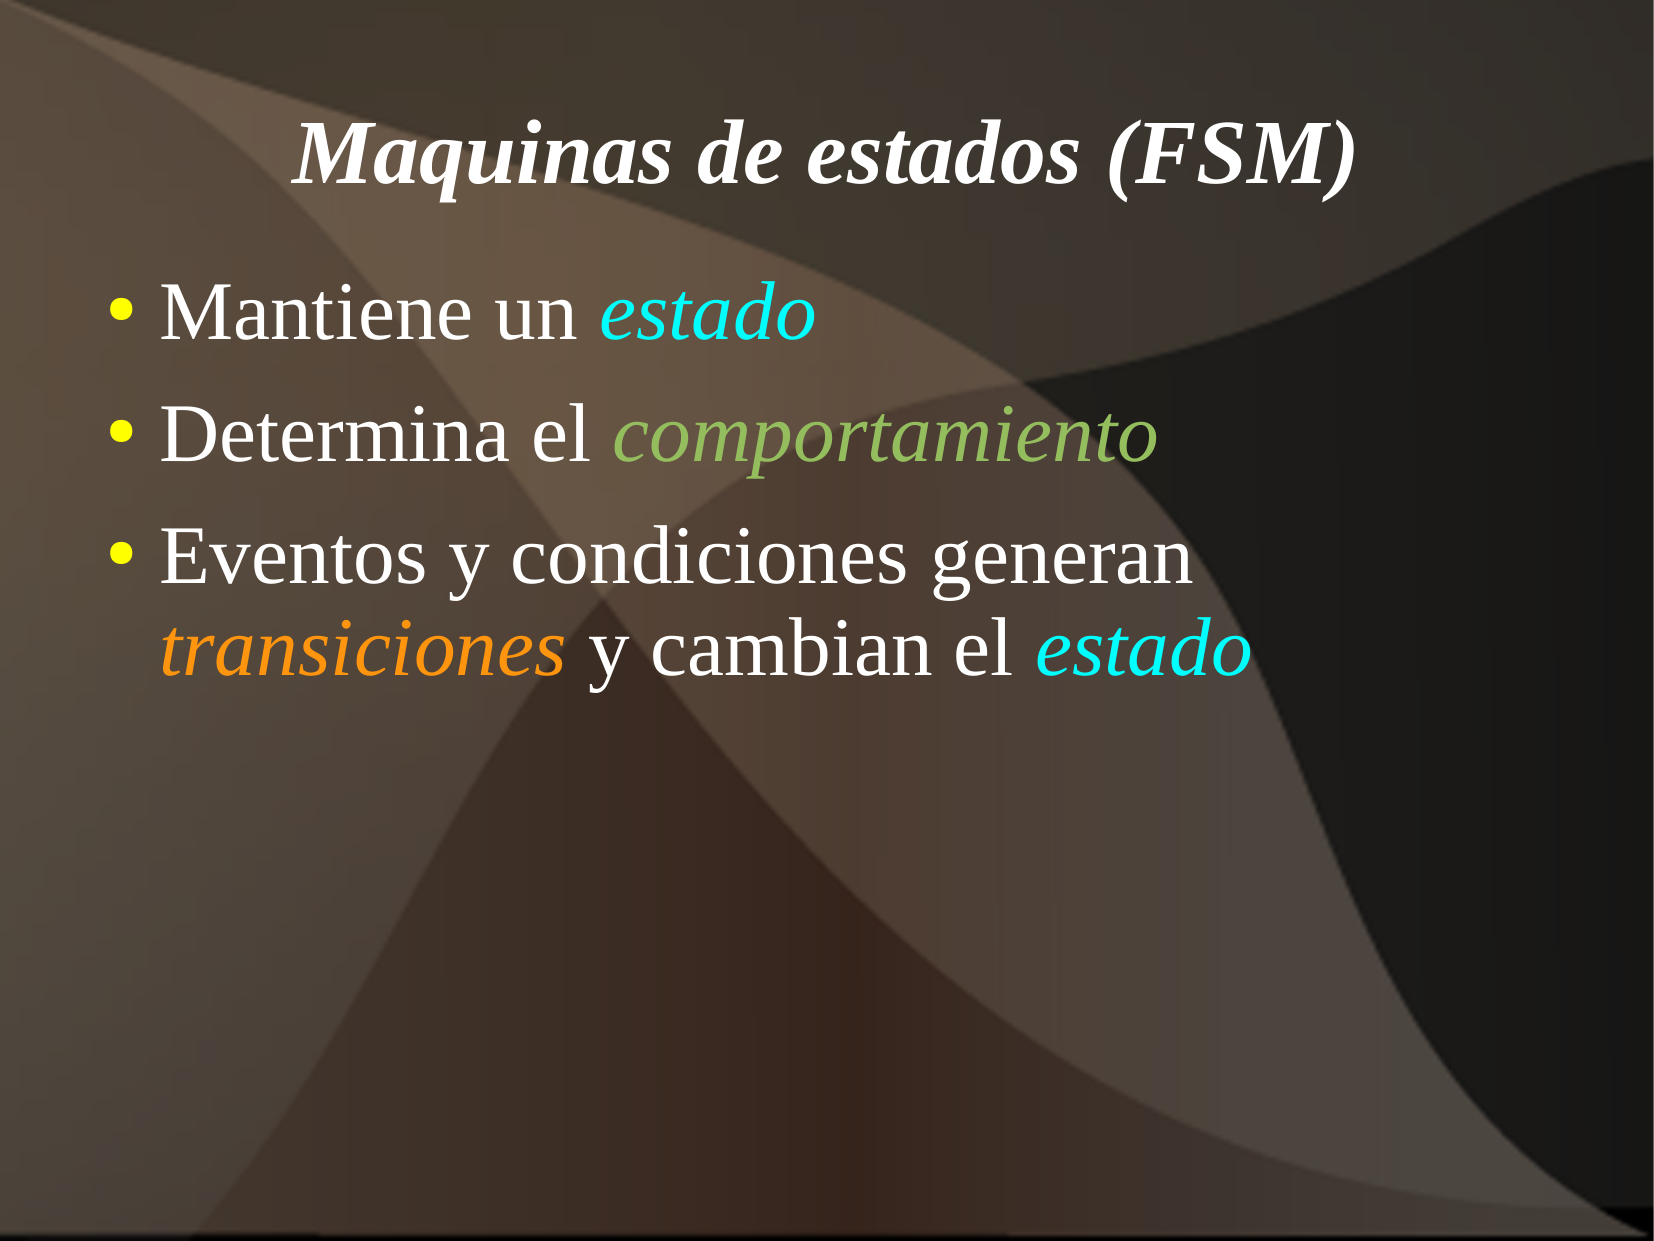

# Maquinas de estados (FSM)
Mantiene un estado
Determina el comportamiento
Eventos y condiciones generan transiciones y cambian el estado